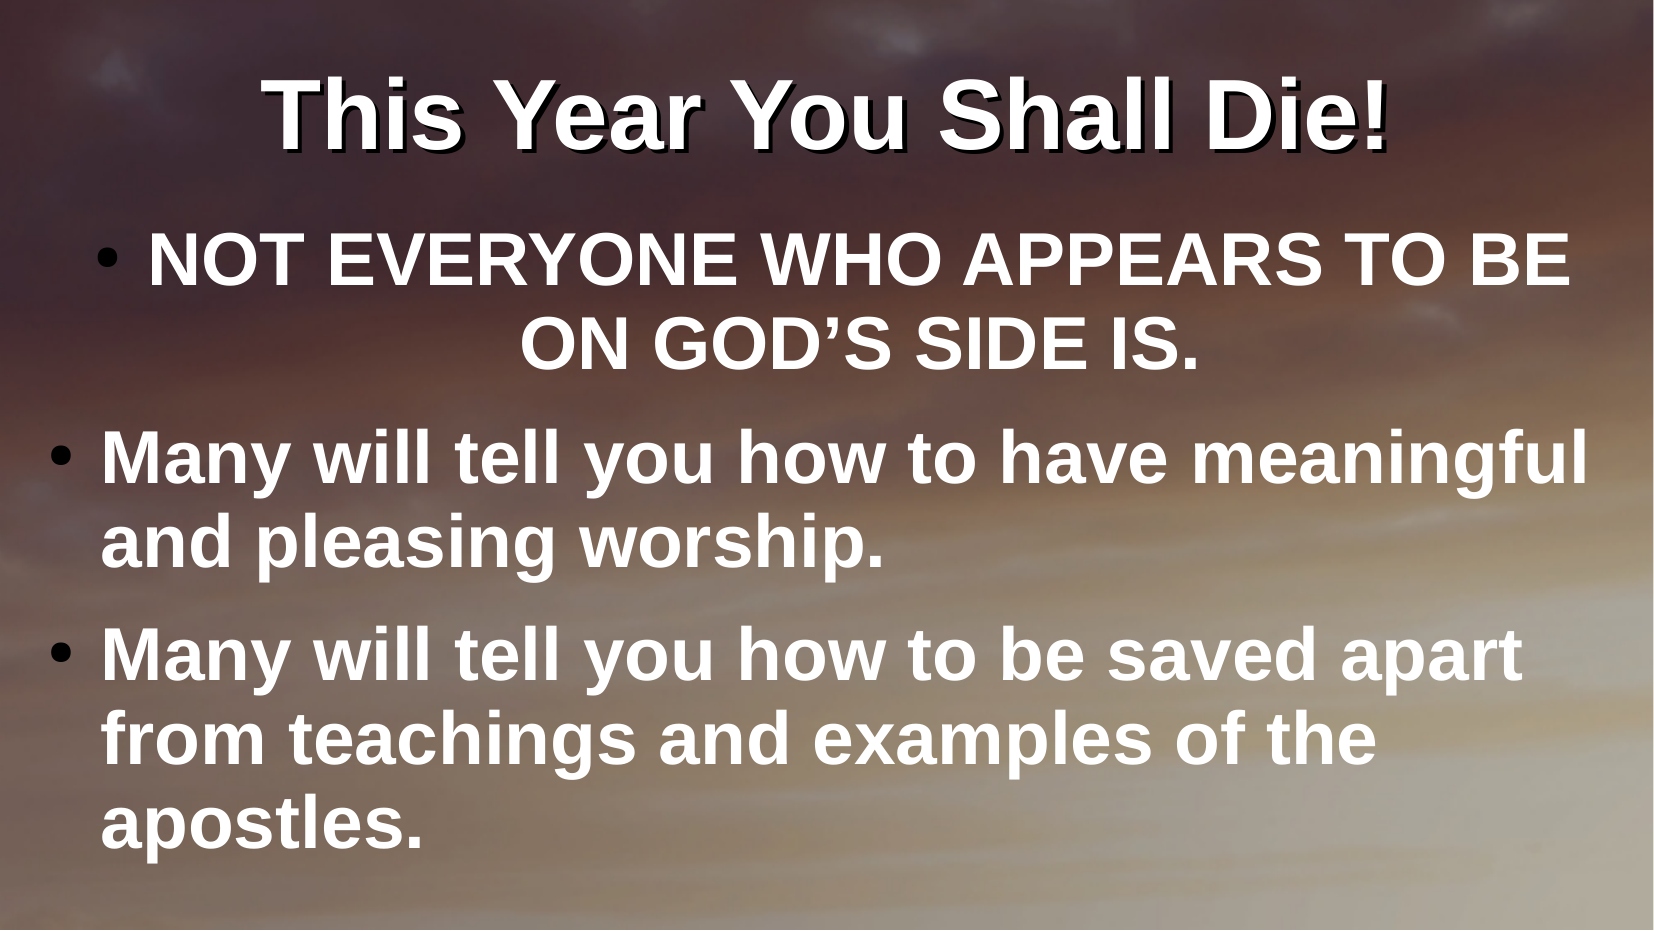

# This Year You Shall Die!
NOT EVERYONE WHO APPEARS TO BE ON GOD’S SIDE IS.
Many will tell you how to have meaningful and pleasing worship.
Many will tell you how to be saved apart from teachings and examples of the apostles.